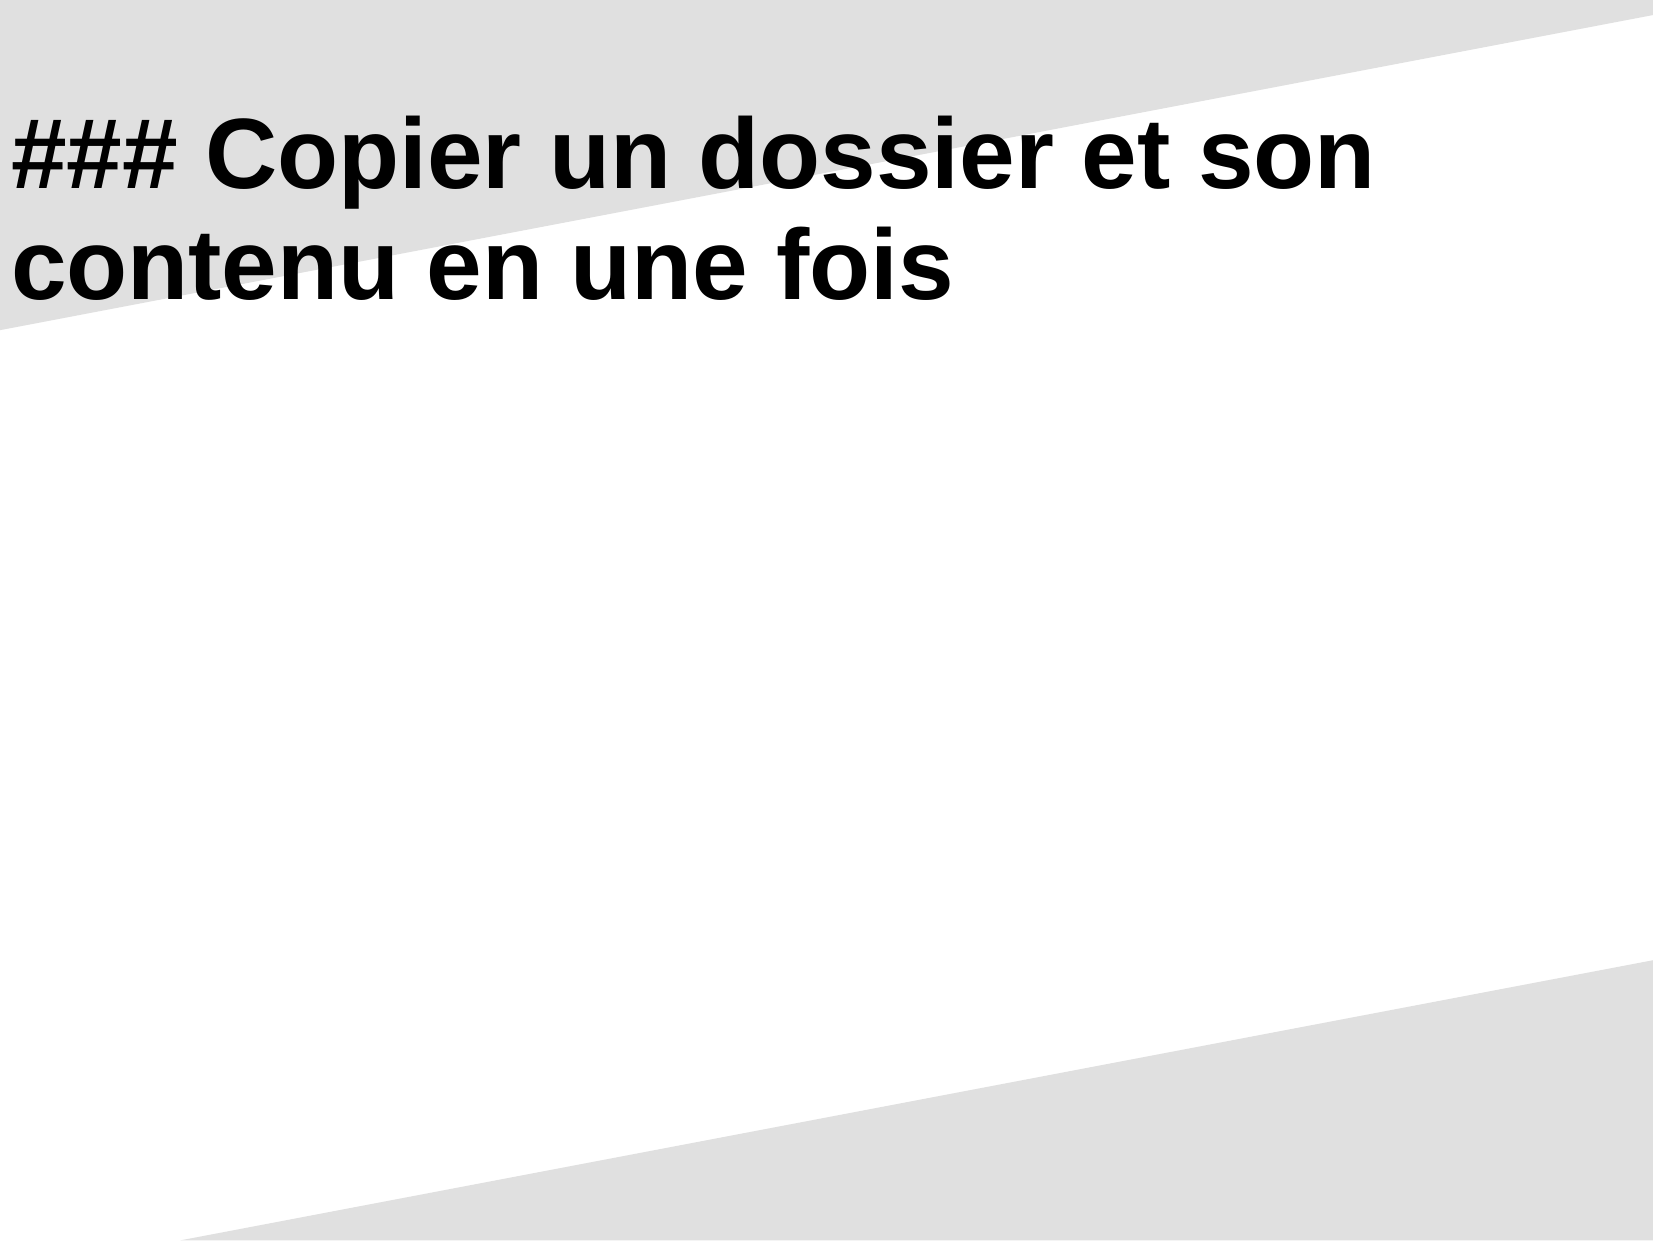

# ### Copier un dossier et son contenu en une fois